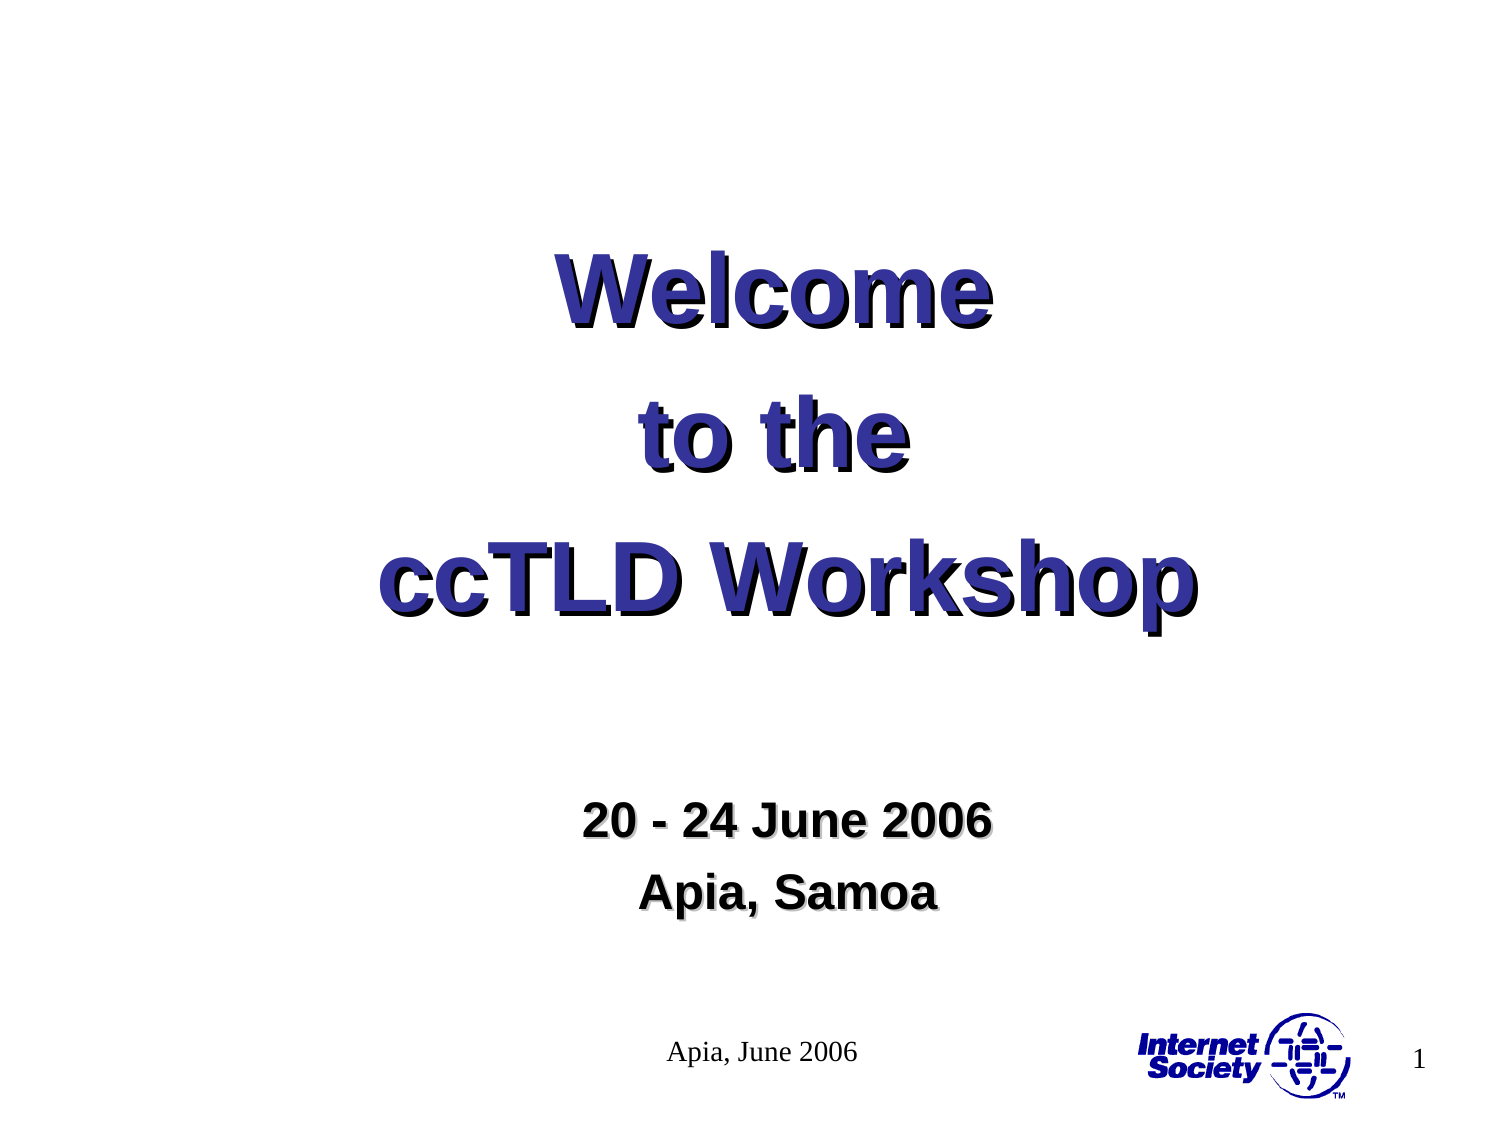

# Welcome to the ccTLD Workshop 20 - 24 June 2006 Apia, Samoa
Apia, June 2006